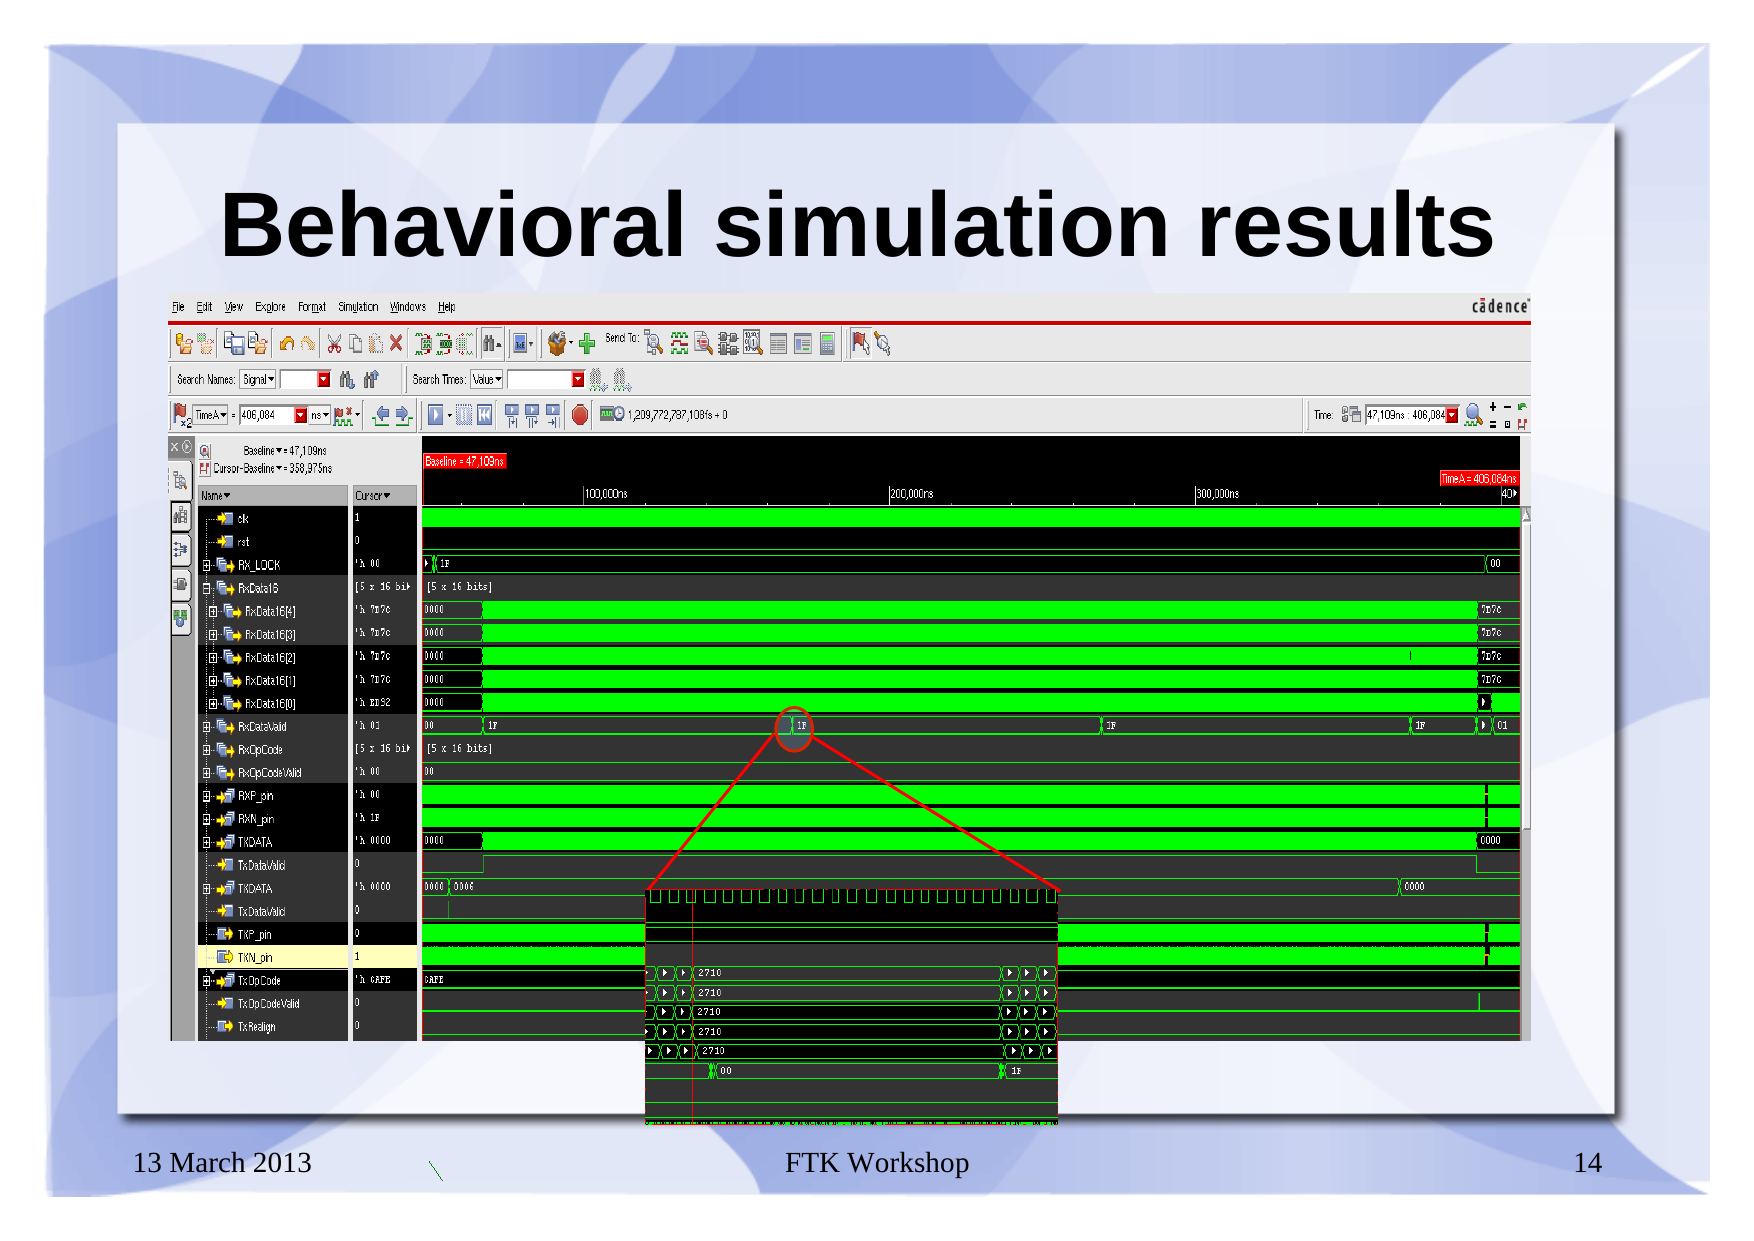

# Behavioral simulation results
13 March 2013
FTK Workshop
14